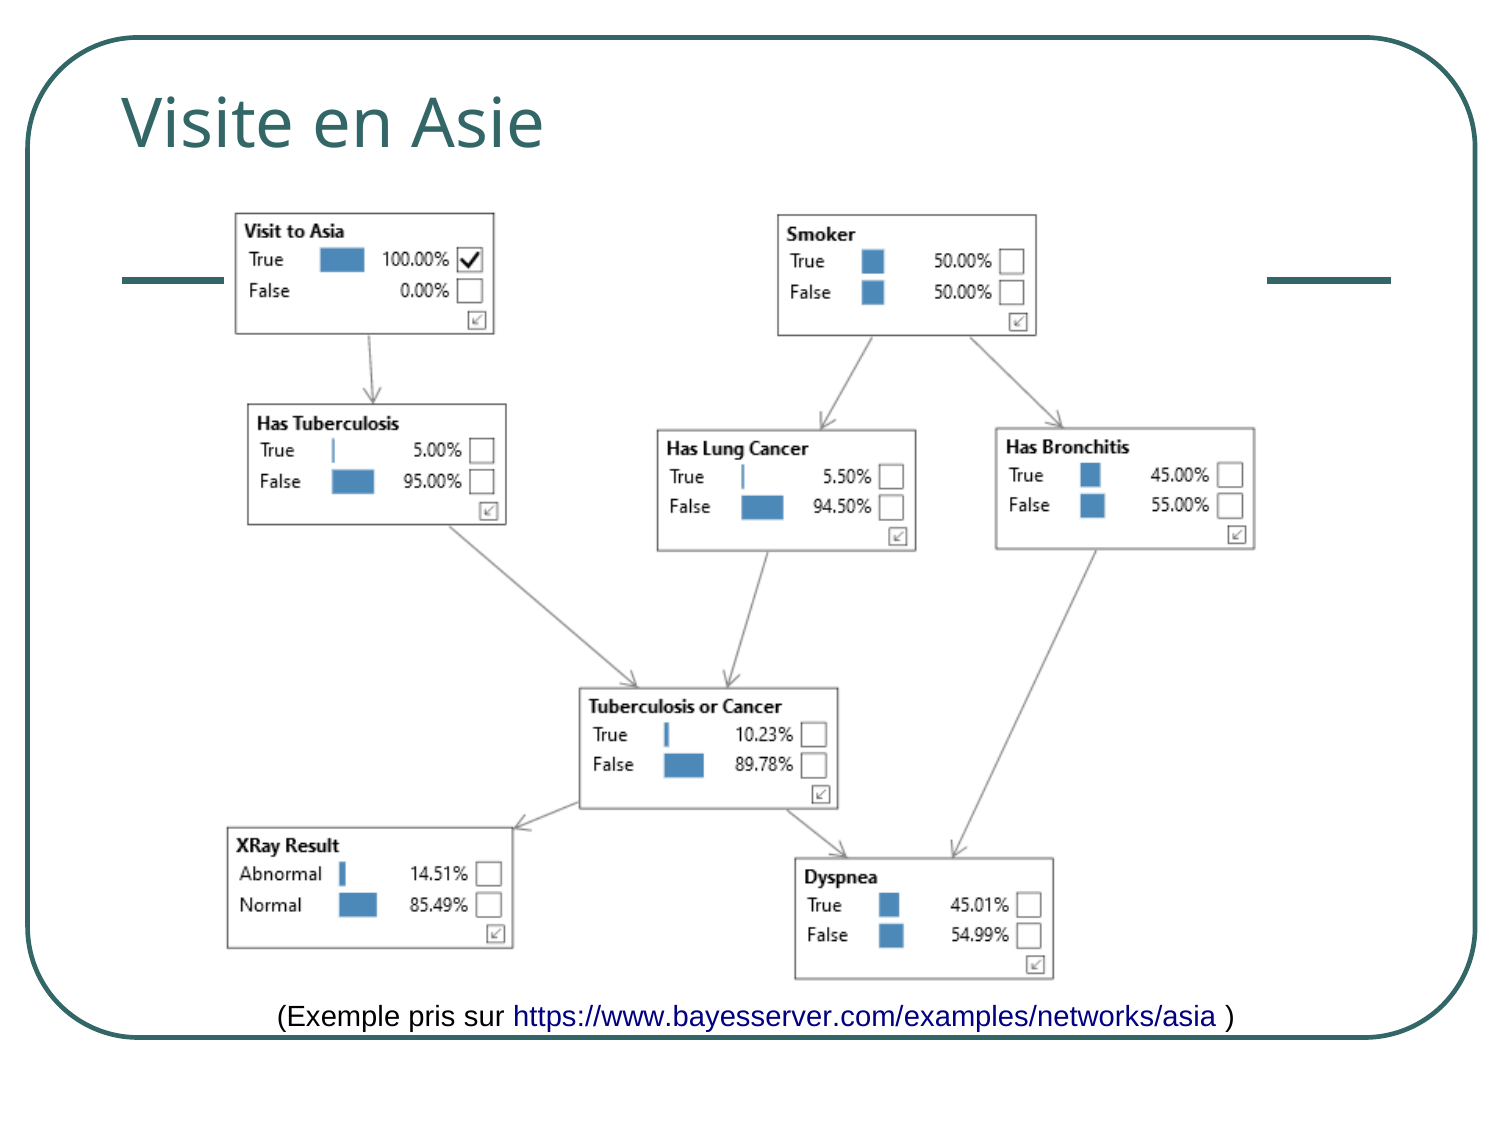

# Visite en Asie
(Exemple pris sur https://www.bayesserver.com/examples/networks/asia )